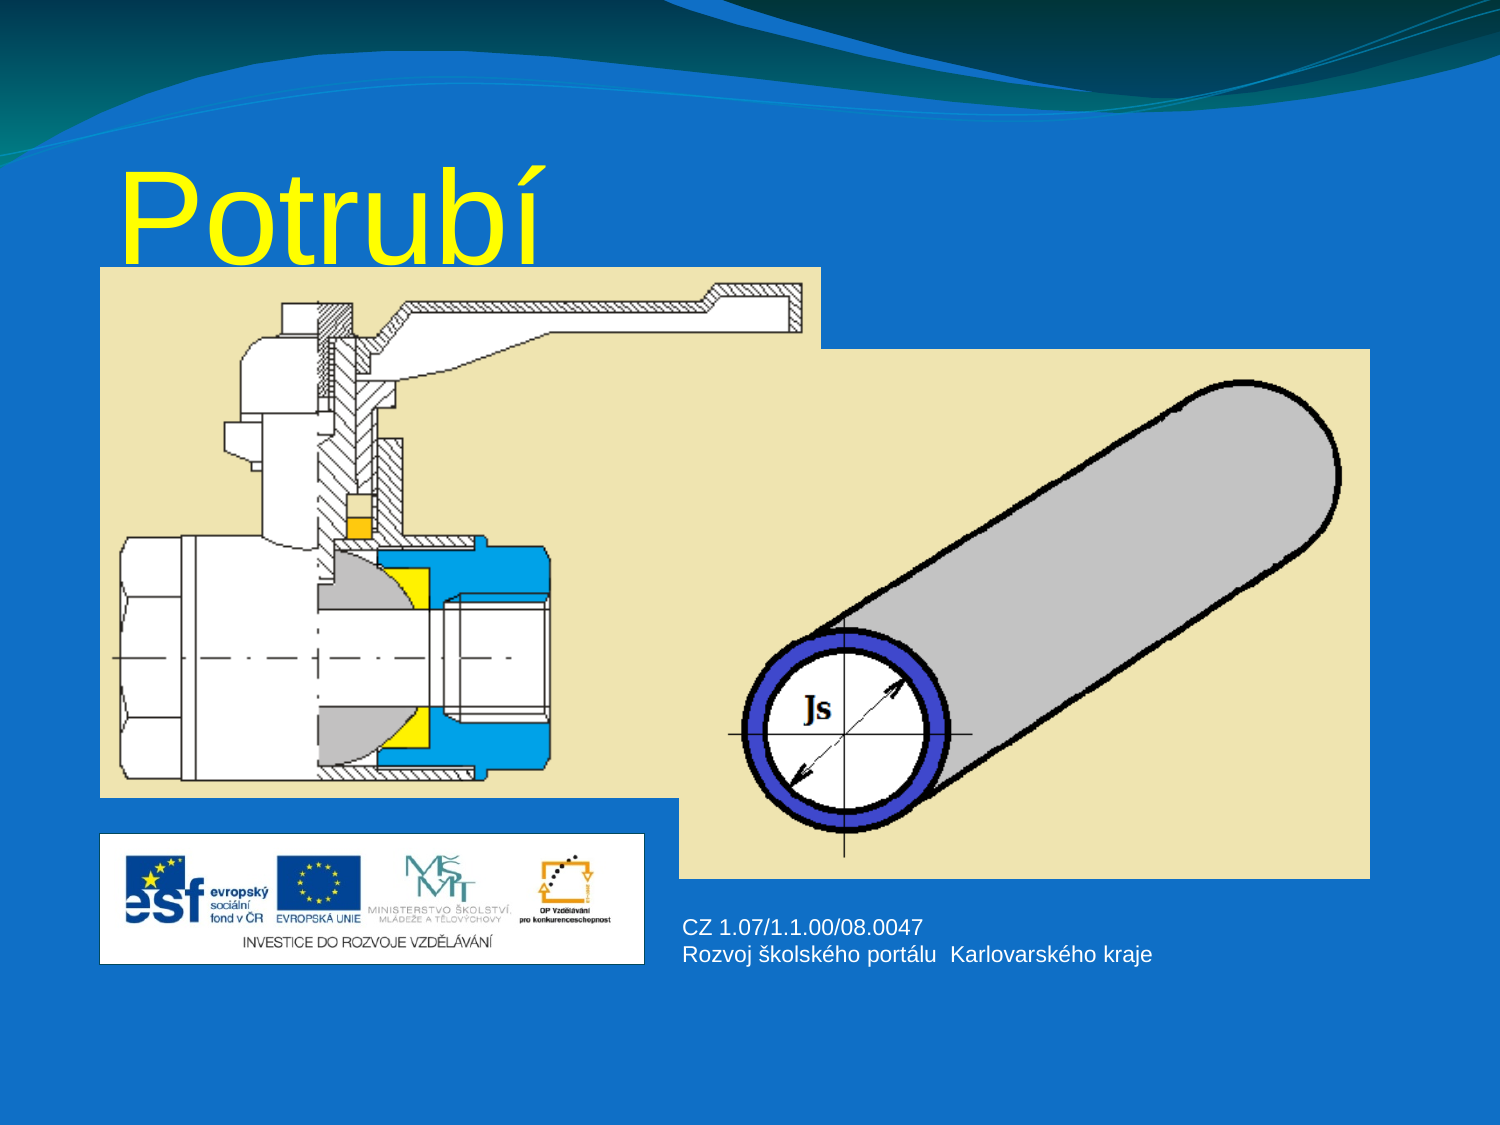

Potrubí
CZ 1.07/1.1.00/08.0047
Rozvoj školského portálu Karlovarského kraje